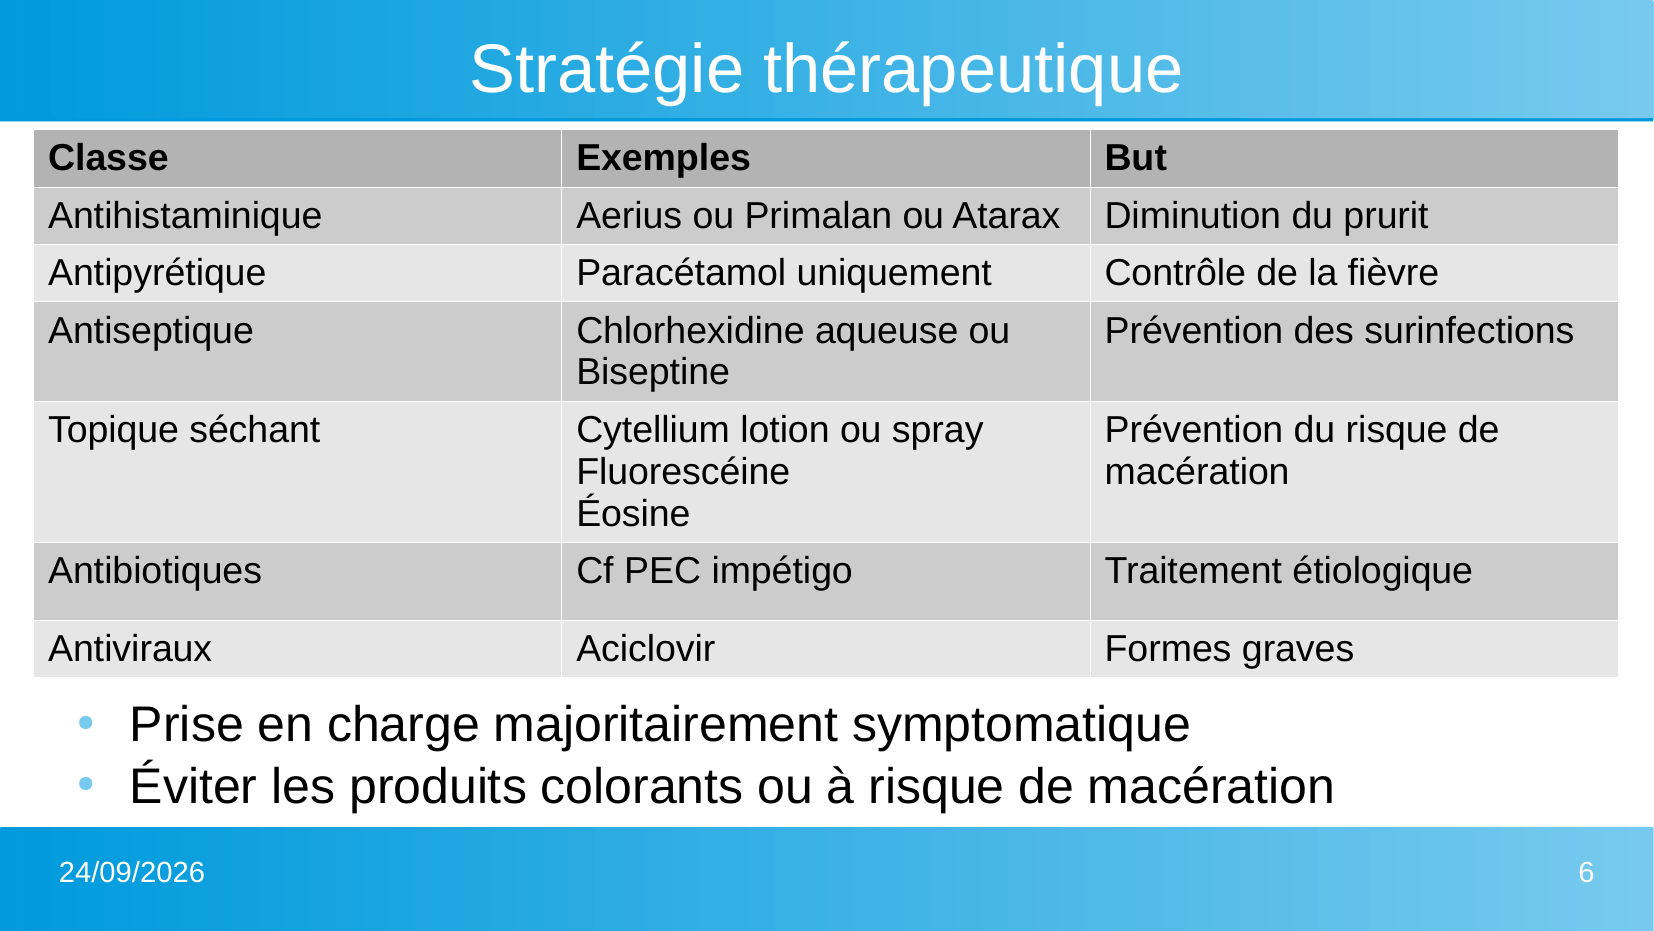

# Stratégie thérapeutique
| Classe | Exemples | But |
| --- | --- | --- |
| Antihistaminique | Aerius ou Primalan ou Atarax | Diminution du prurit |
| Antipyrétique | Paracétamol uniquement | Contrôle de la fièvre |
| Antiseptique | Chlorhexidine aqueuse ou Biseptine | Prévention des surinfections |
| Topique séchant | Cytellium lotion ou spray Fluorescéine Éosine | Prévention du risque de macération |
| Antibiotiques | Cf PEC impétigo | Traitement étiologique |
| Antiviraux | Aciclovir | Formes graves |
Prise en charge majoritairement symptomatique
Éviter les produits colorants ou à risque de macération
6